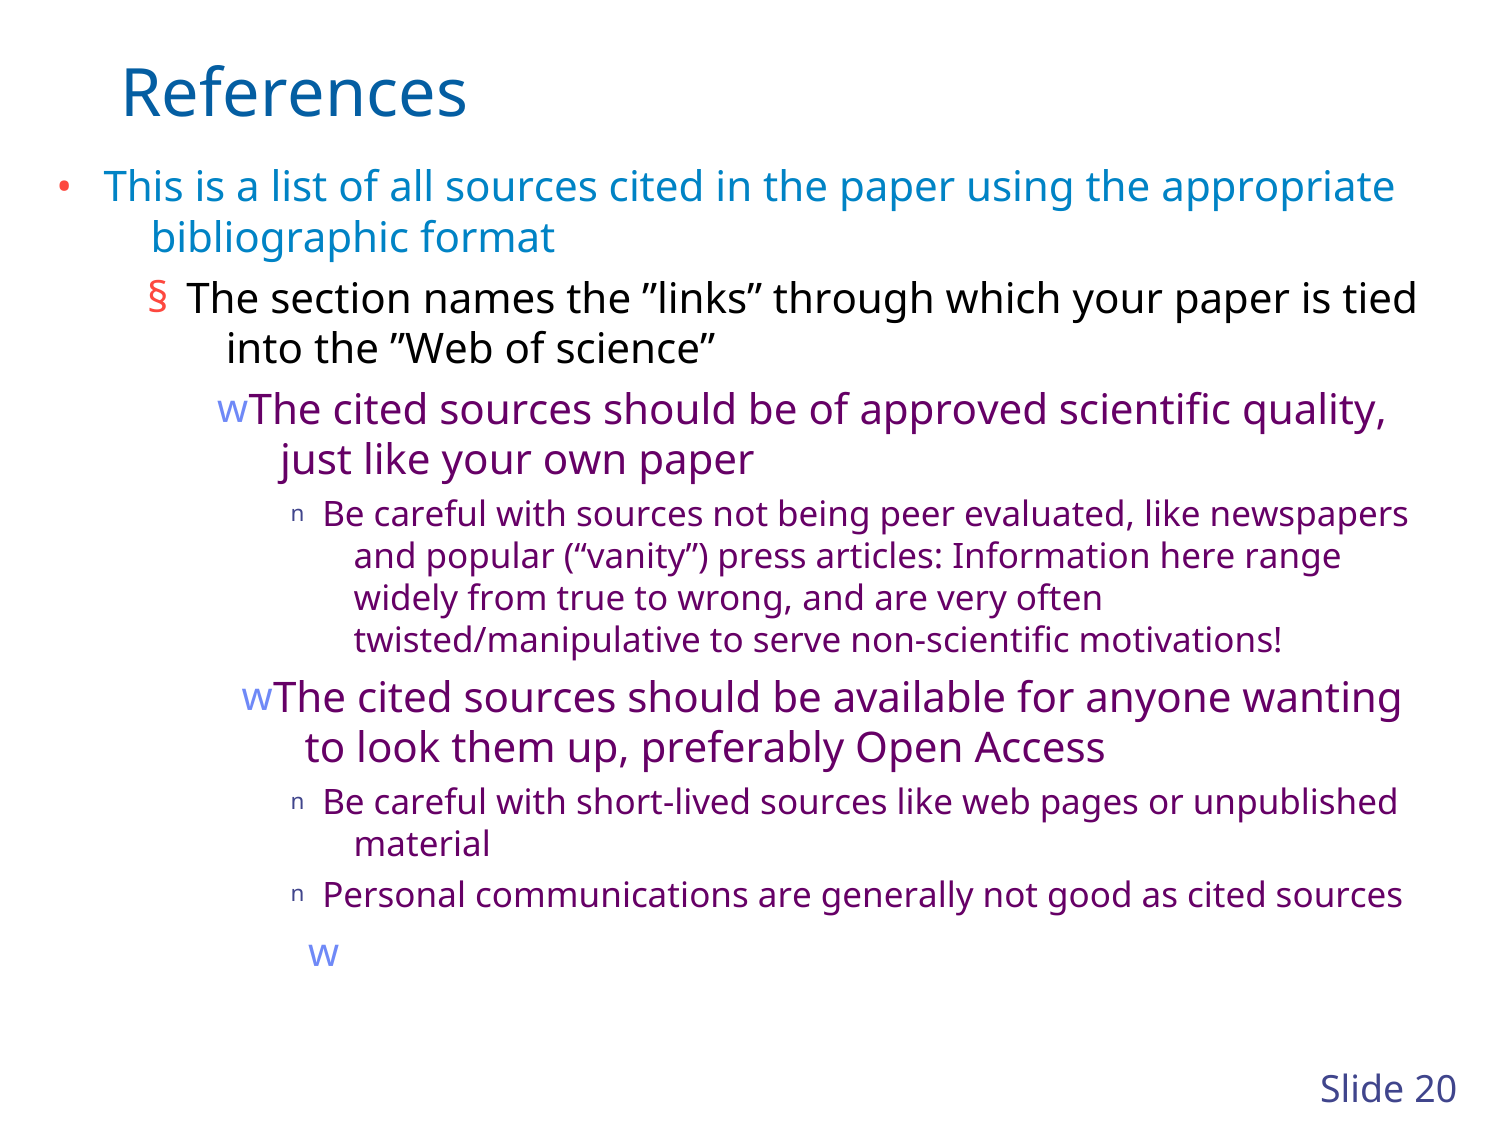

# References
This is a list of all sources cited in the paper using the appropriate bibliographic format
The section names the ”links” through which your paper is tied into the ”Web of science”
The cited sources should be of approved scientific quality, just like your own paper
Be careful with sources not being peer evaluated, like newspapers and popular (“vanity”) press articles: Information here range widely from true to wrong, and are very often twisted/manipulative to serve non-scientific motivations!
The cited sources should be available for anyone wanting to look them up, preferably Open Access
Be careful with short-lived sources like web pages or unpublished material
Personal communications are generally not good as cited sources